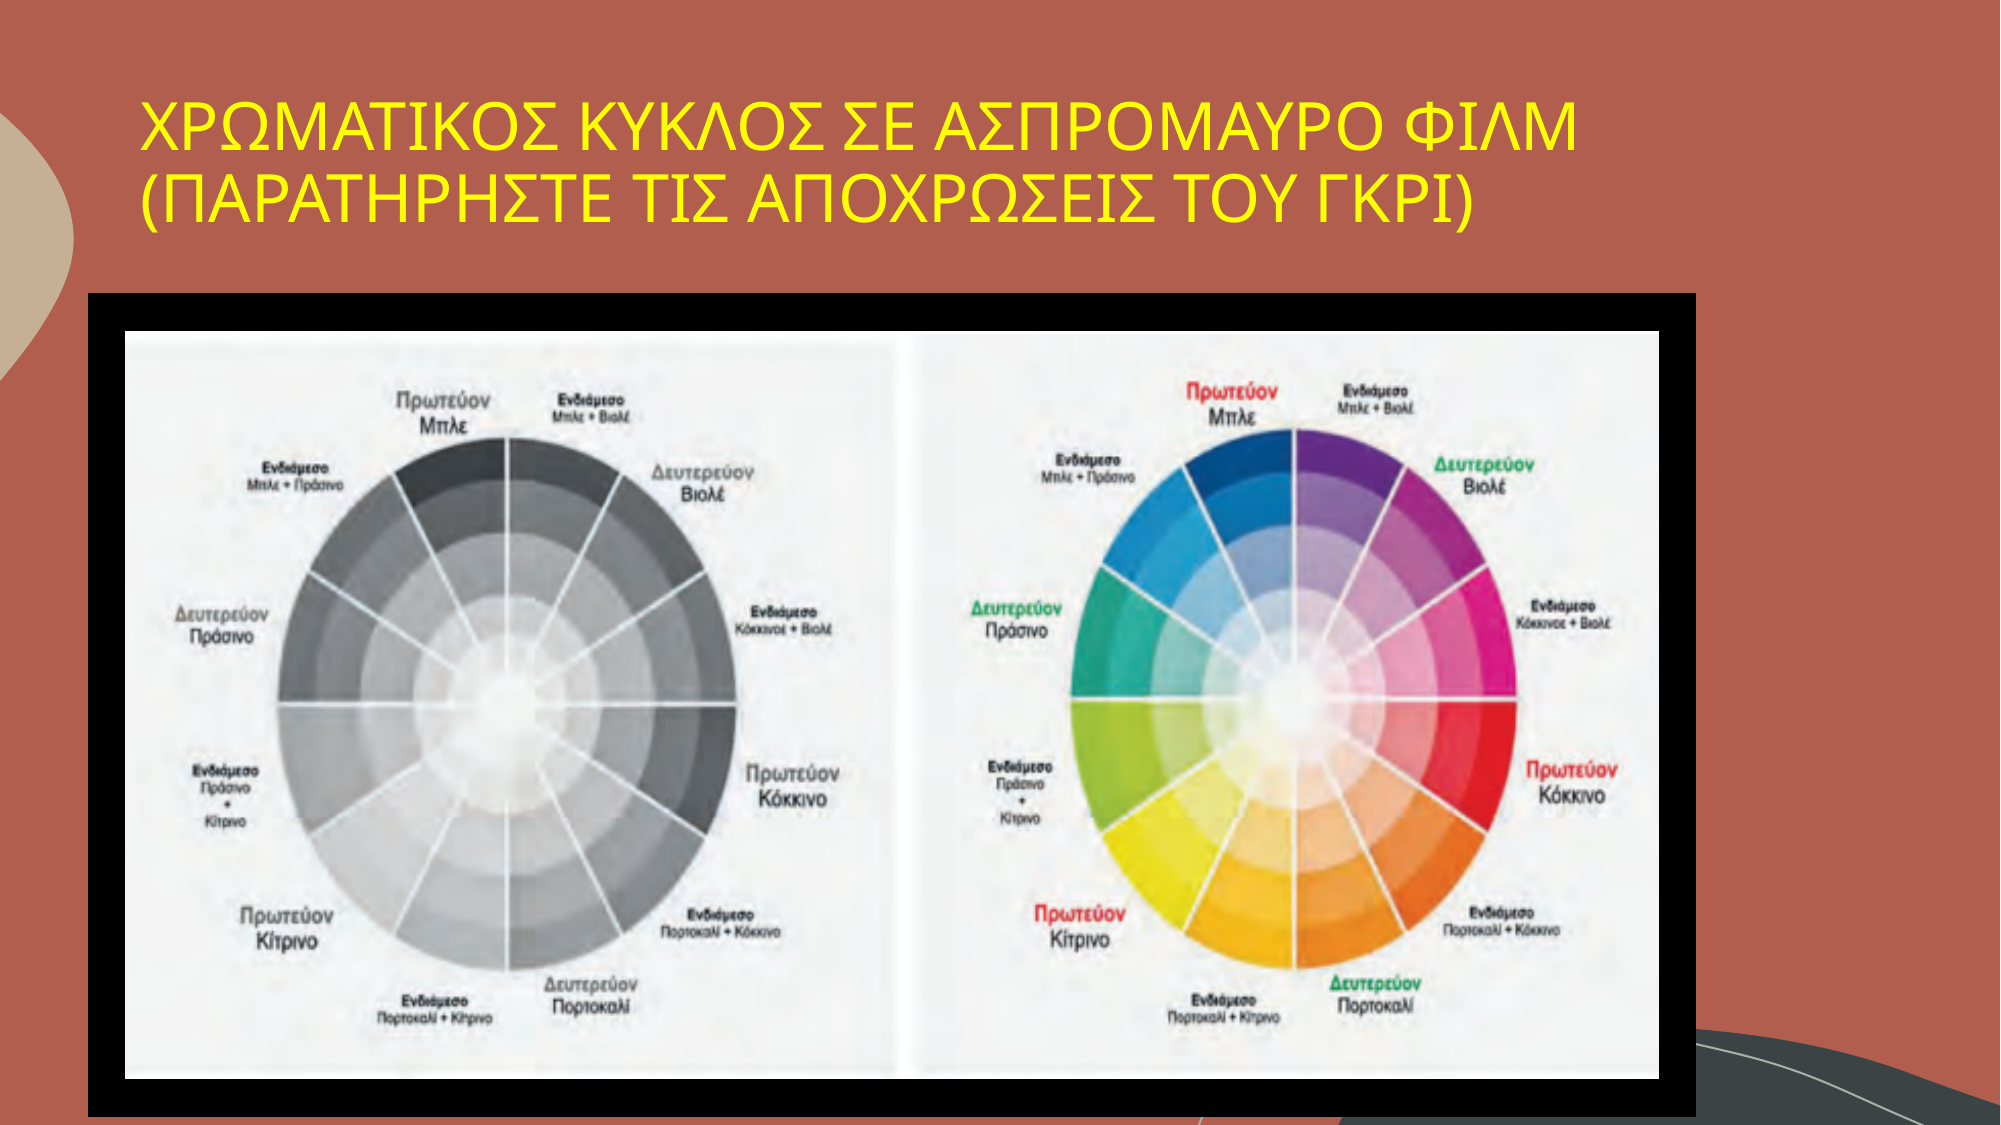

# ΧΡΩΜΑΤΙΚΟΣ ΚΥΚΛΟΣ ΣΕ ΑΣΠΡΟΜΑΥΡΟ ΦΙΛΜ (ΠΑΡΑΤΗΡΗΣΤΕ ΤΙΣ ΑΠΟΧΡΩΣΕΙΣ ΤΟΥ ΓΚΡΙ)